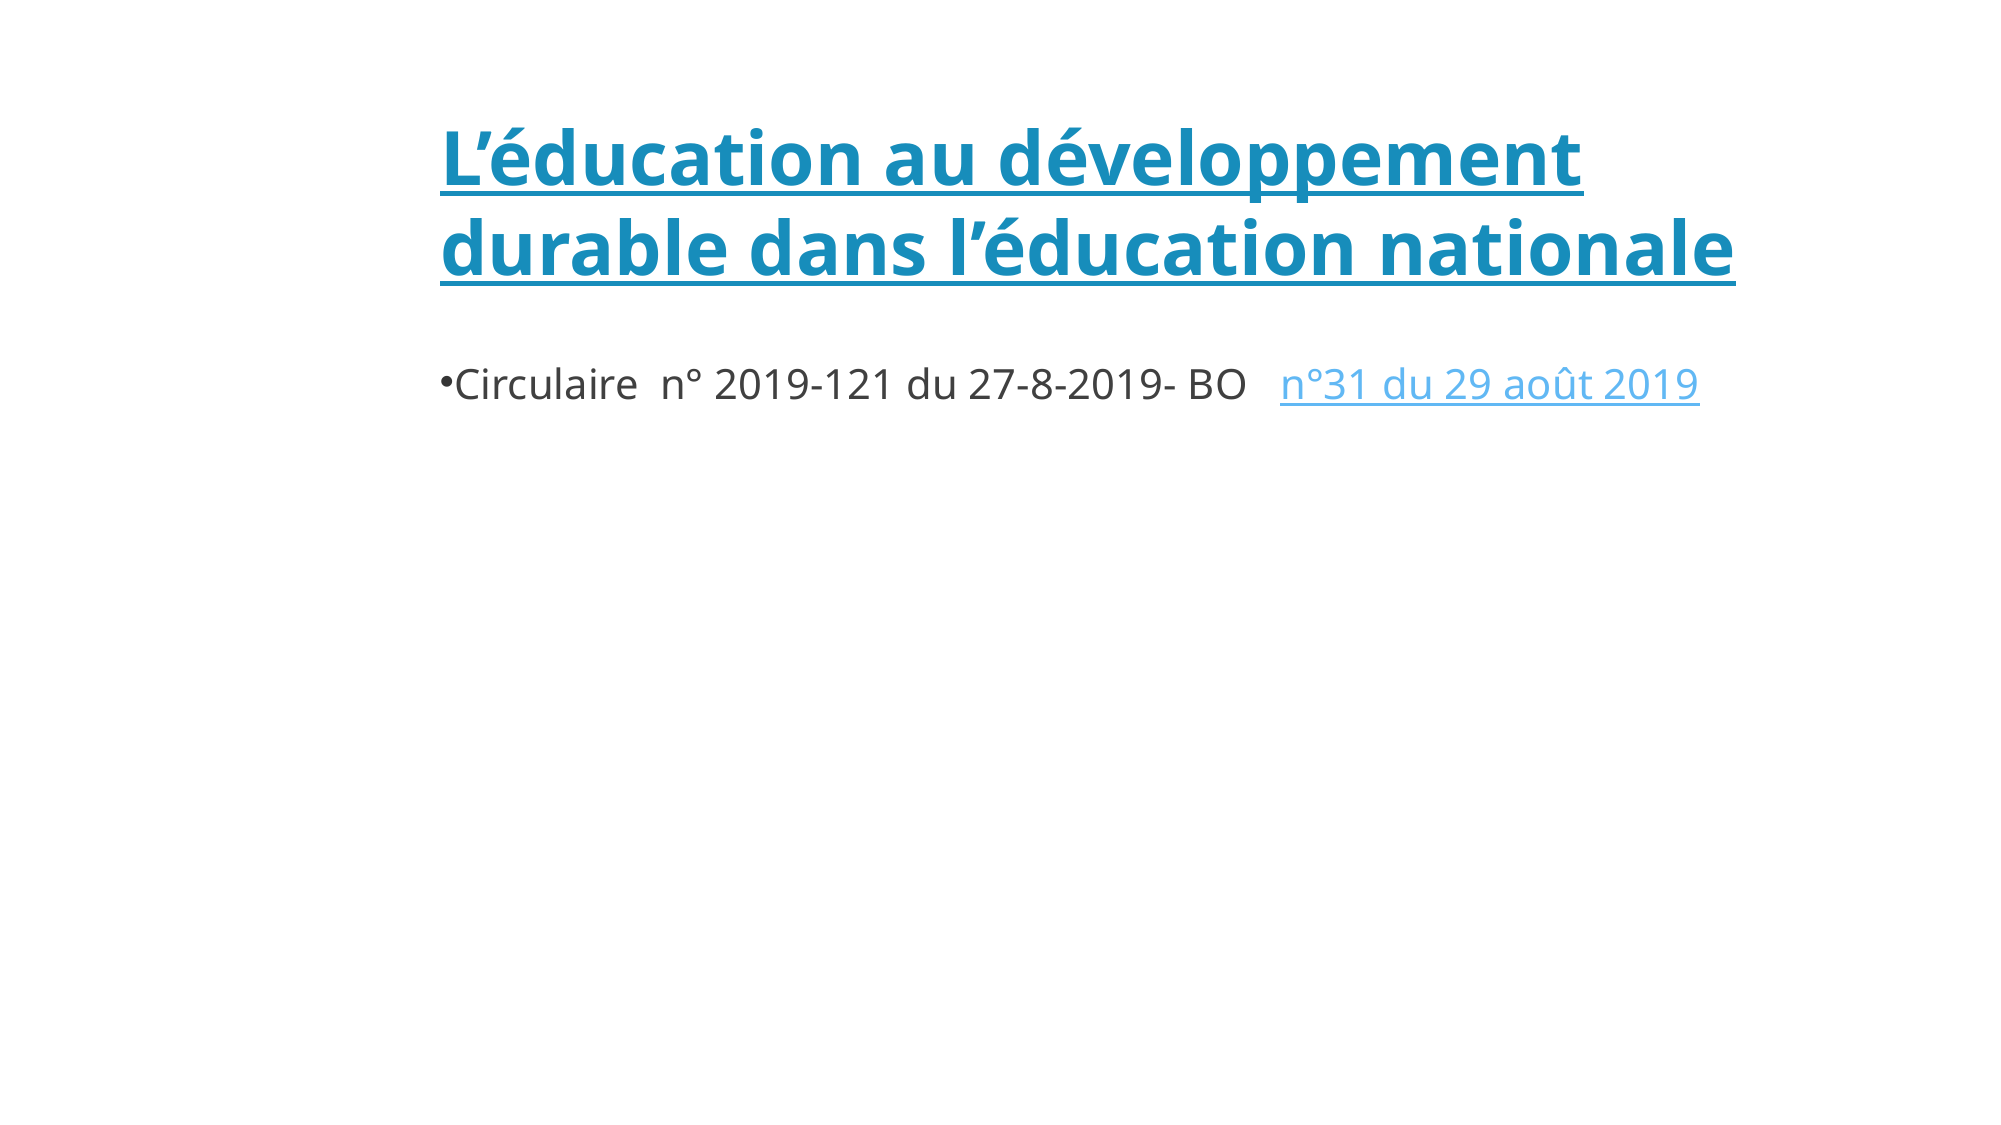

# L’éducation au développement durable dans l’éducation nationale
Circulaire n° 2019-121 du 27-8-2019- BO   n°31 du 29 août 2019